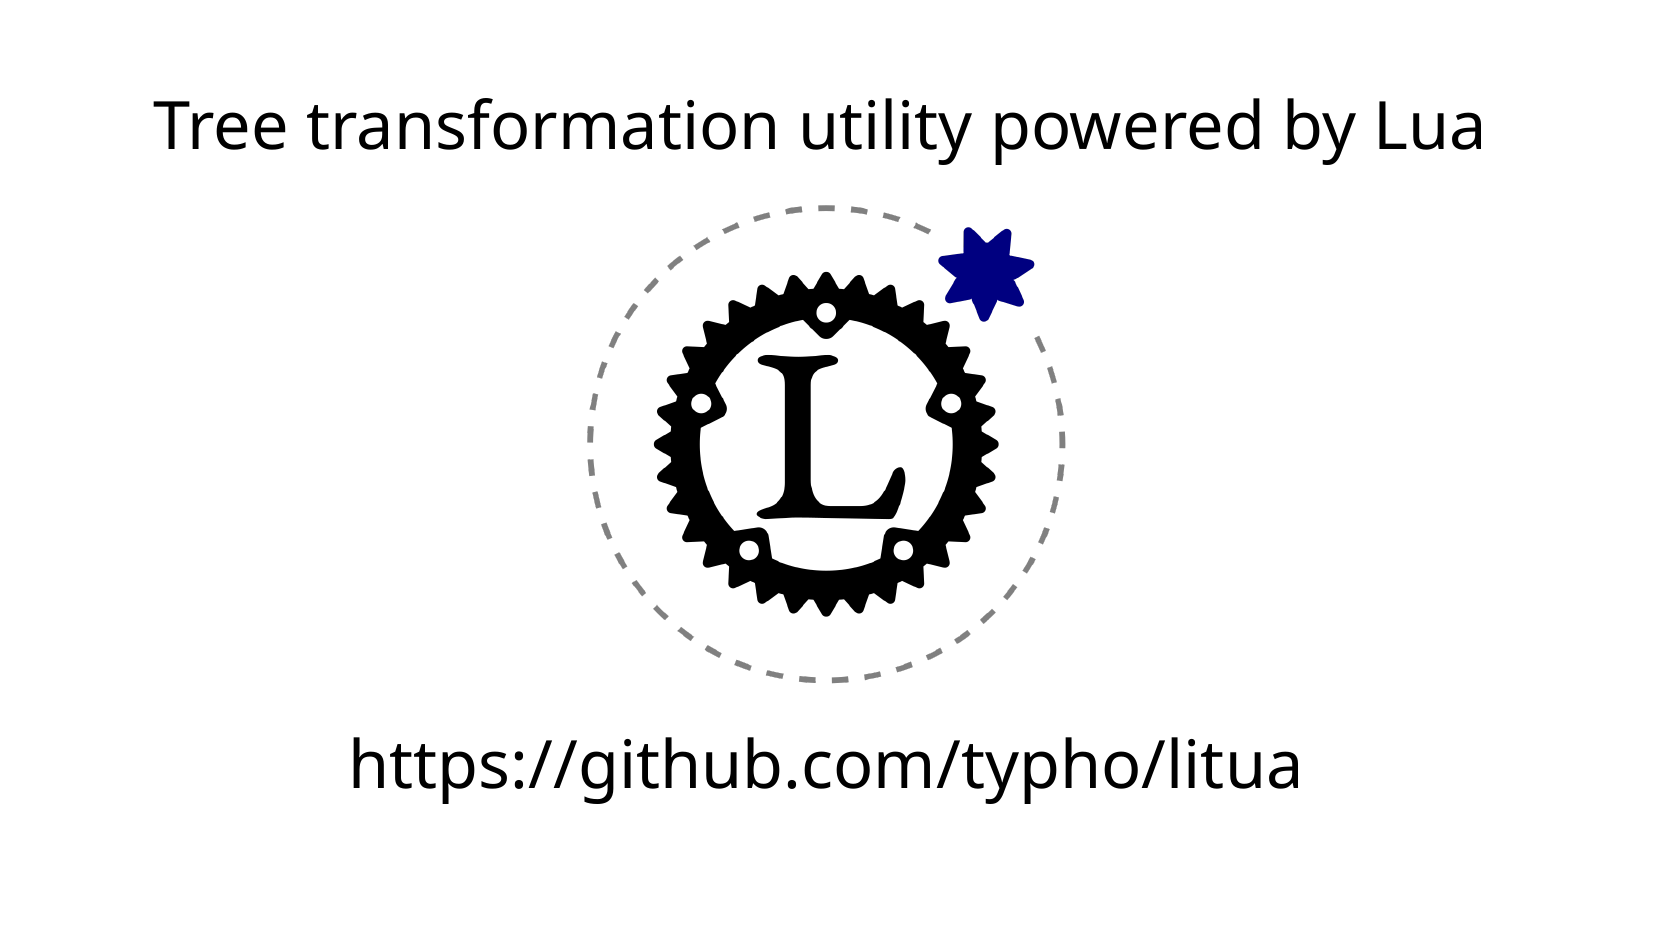

Tree transformation utility powered by Lua
https://github.com/typho/litua